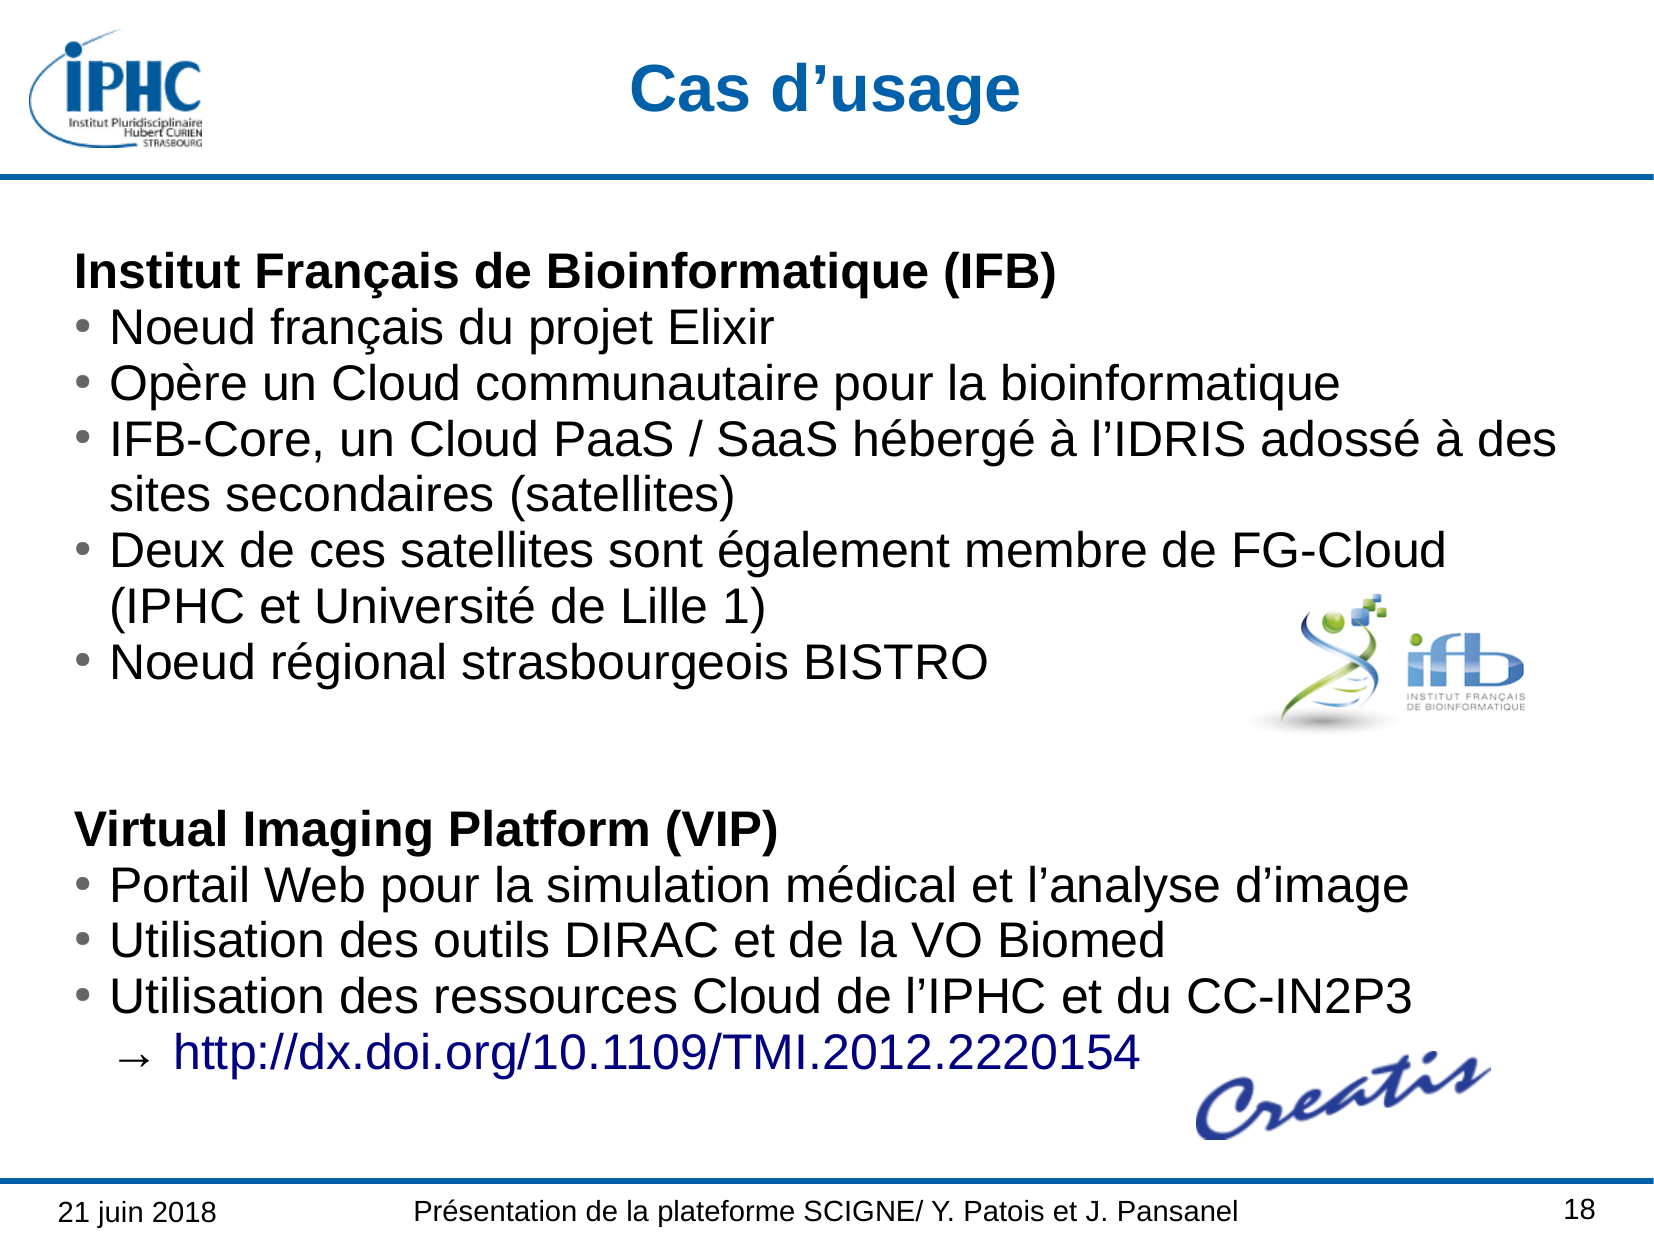

Cas d’usage
Institut Français de Bioinformatique (IFB)
Noeud français du projet Elixir
Opère un Cloud communautaire pour la bioinformatique
IFB-Core, un Cloud PaaS / SaaS hébergé à l’IDRIS adossé à des sites secondaires (satellites)
Deux de ces satellites sont également membre de FG-Cloud (IPHC et Université de Lille 1)
Noeud régional strasbourgeois BISTRO
Virtual Imaging Platform (VIP)
Portail Web pour la simulation médical et l’analyse d’image
Utilisation des outils DIRAC et de la VO Biomed
Utilisation des ressources Cloud de l’IPHC et du CC-IN2P3
→ http://dx.doi.org/10.1109/TMI.2012.2220154
18
Présentation de la plateforme SCIGNE/ Y. Patois et J. Pansanel
21 juin 2018